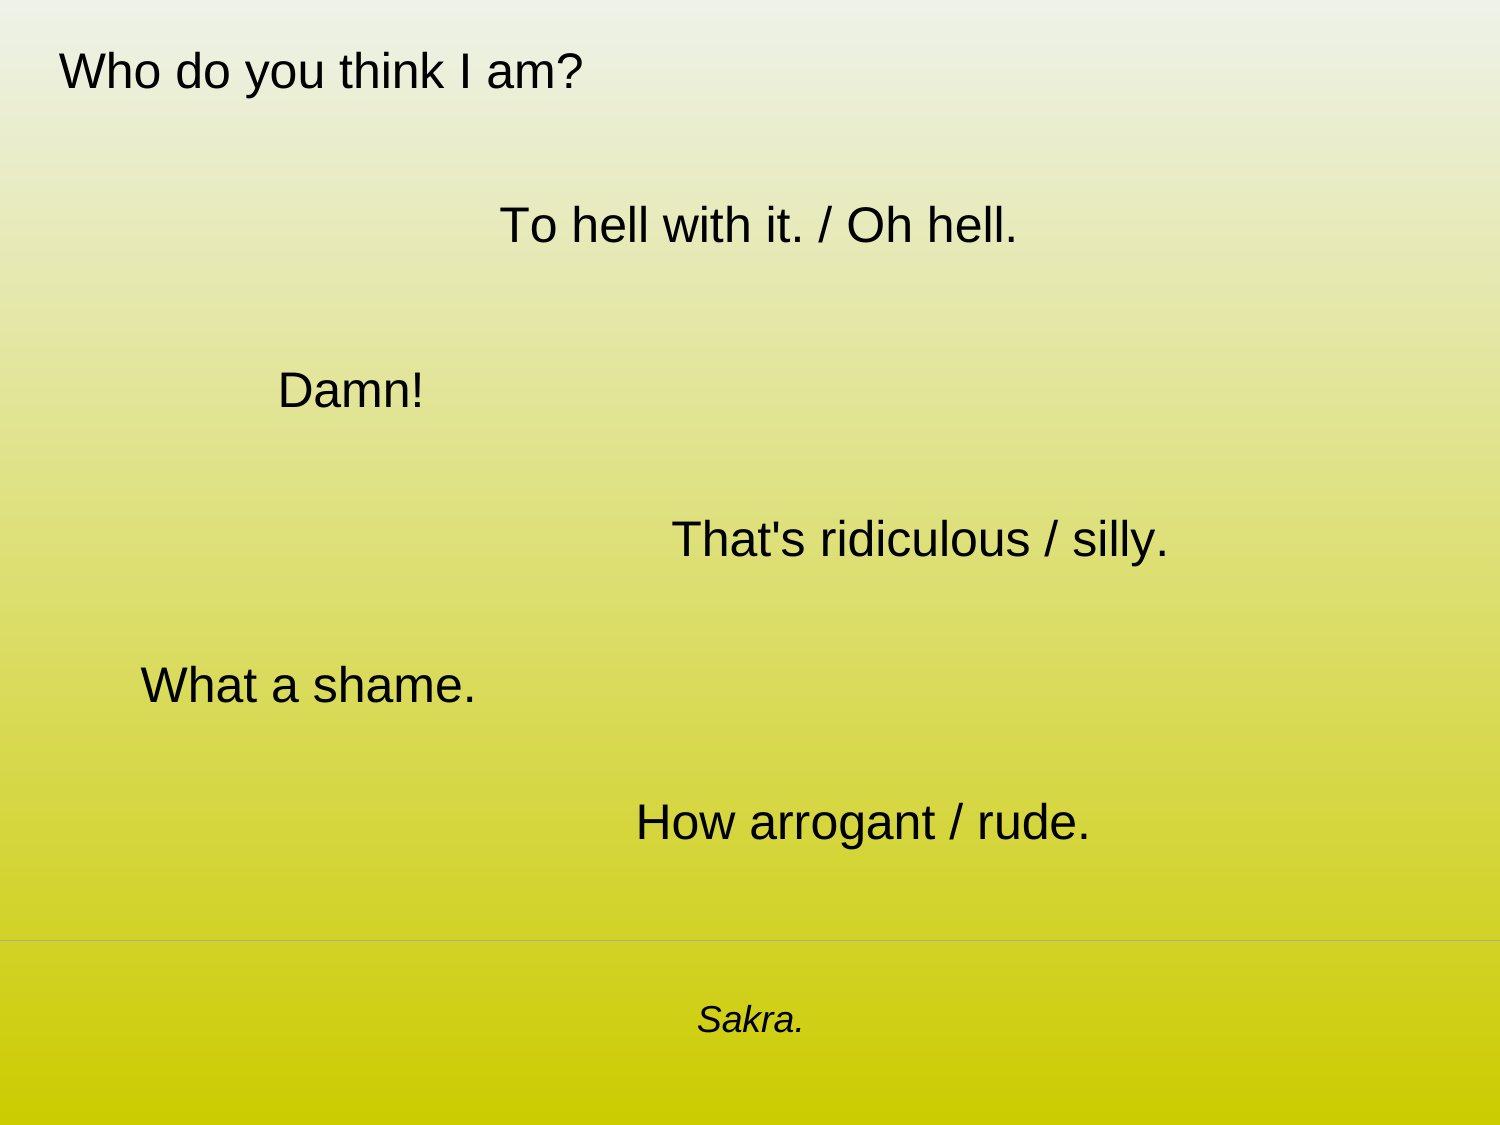

Who do you think I am?
To hell with it. / Oh hell.
Damn!
That's ridiculous / silly.
What a shame.
How arrogant / rude.
Sakra.